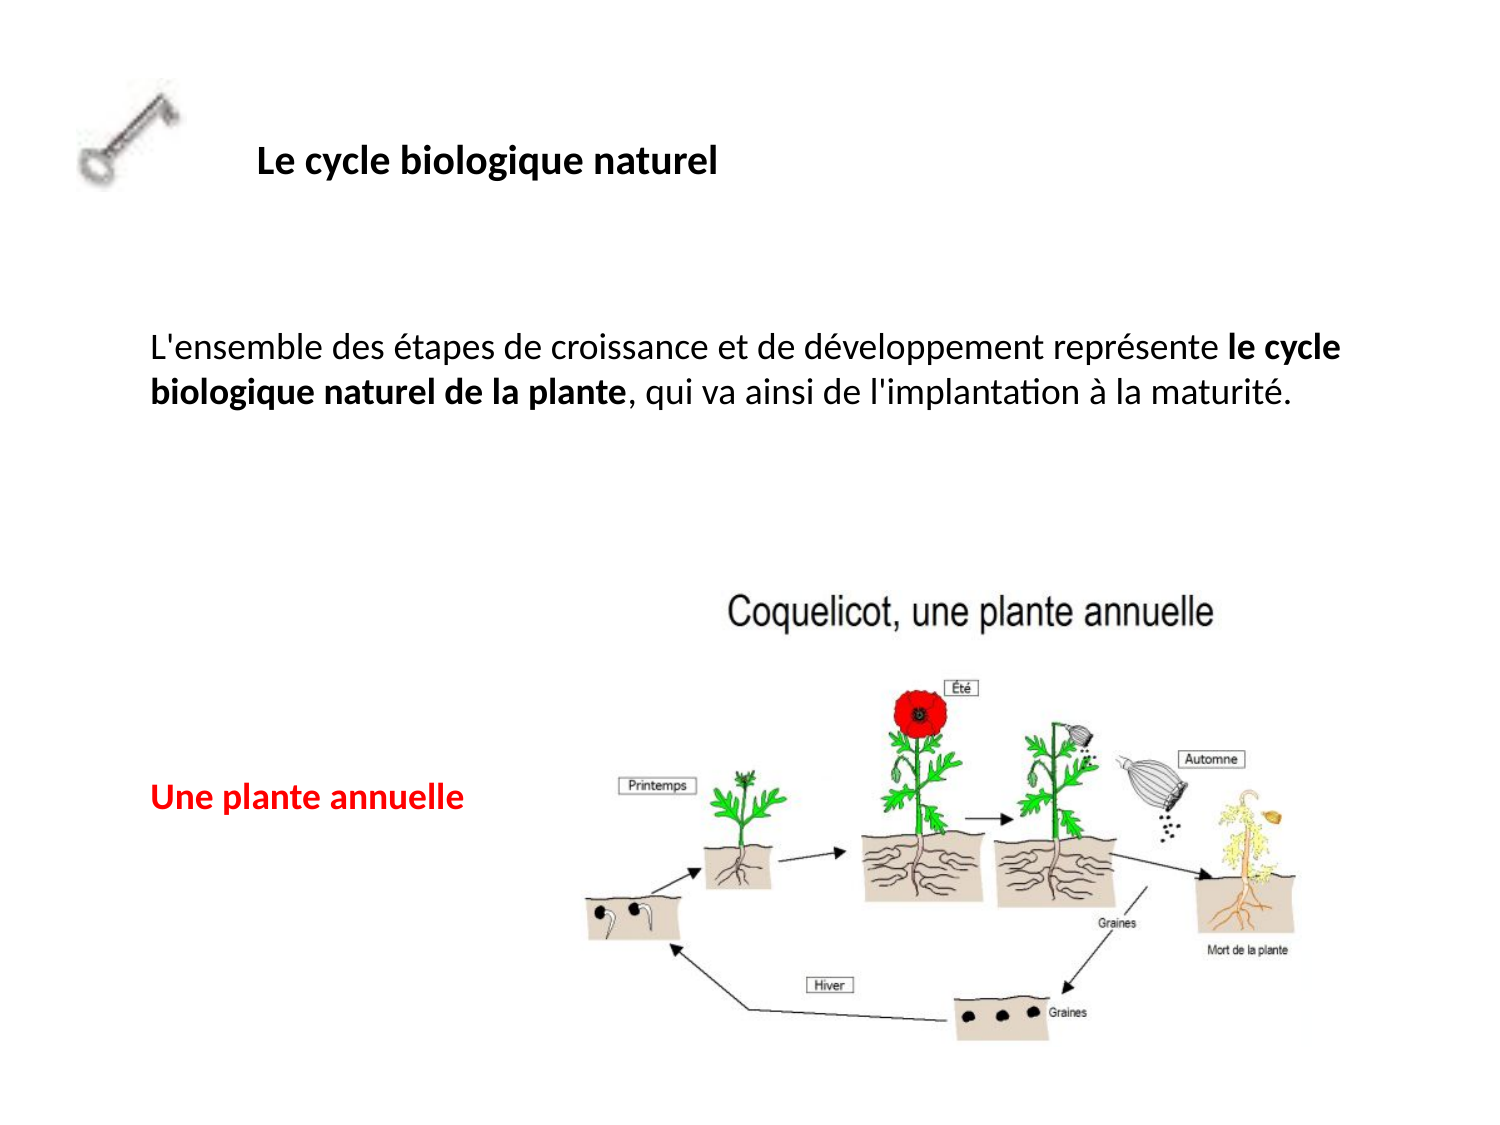

Le cycle biologique naturel
L'ensemble des étapes de croissance et de développement représente le cycle biologique naturel de la plante, qui va ainsi de l'implantation à la maturité.
Une plante annuelle